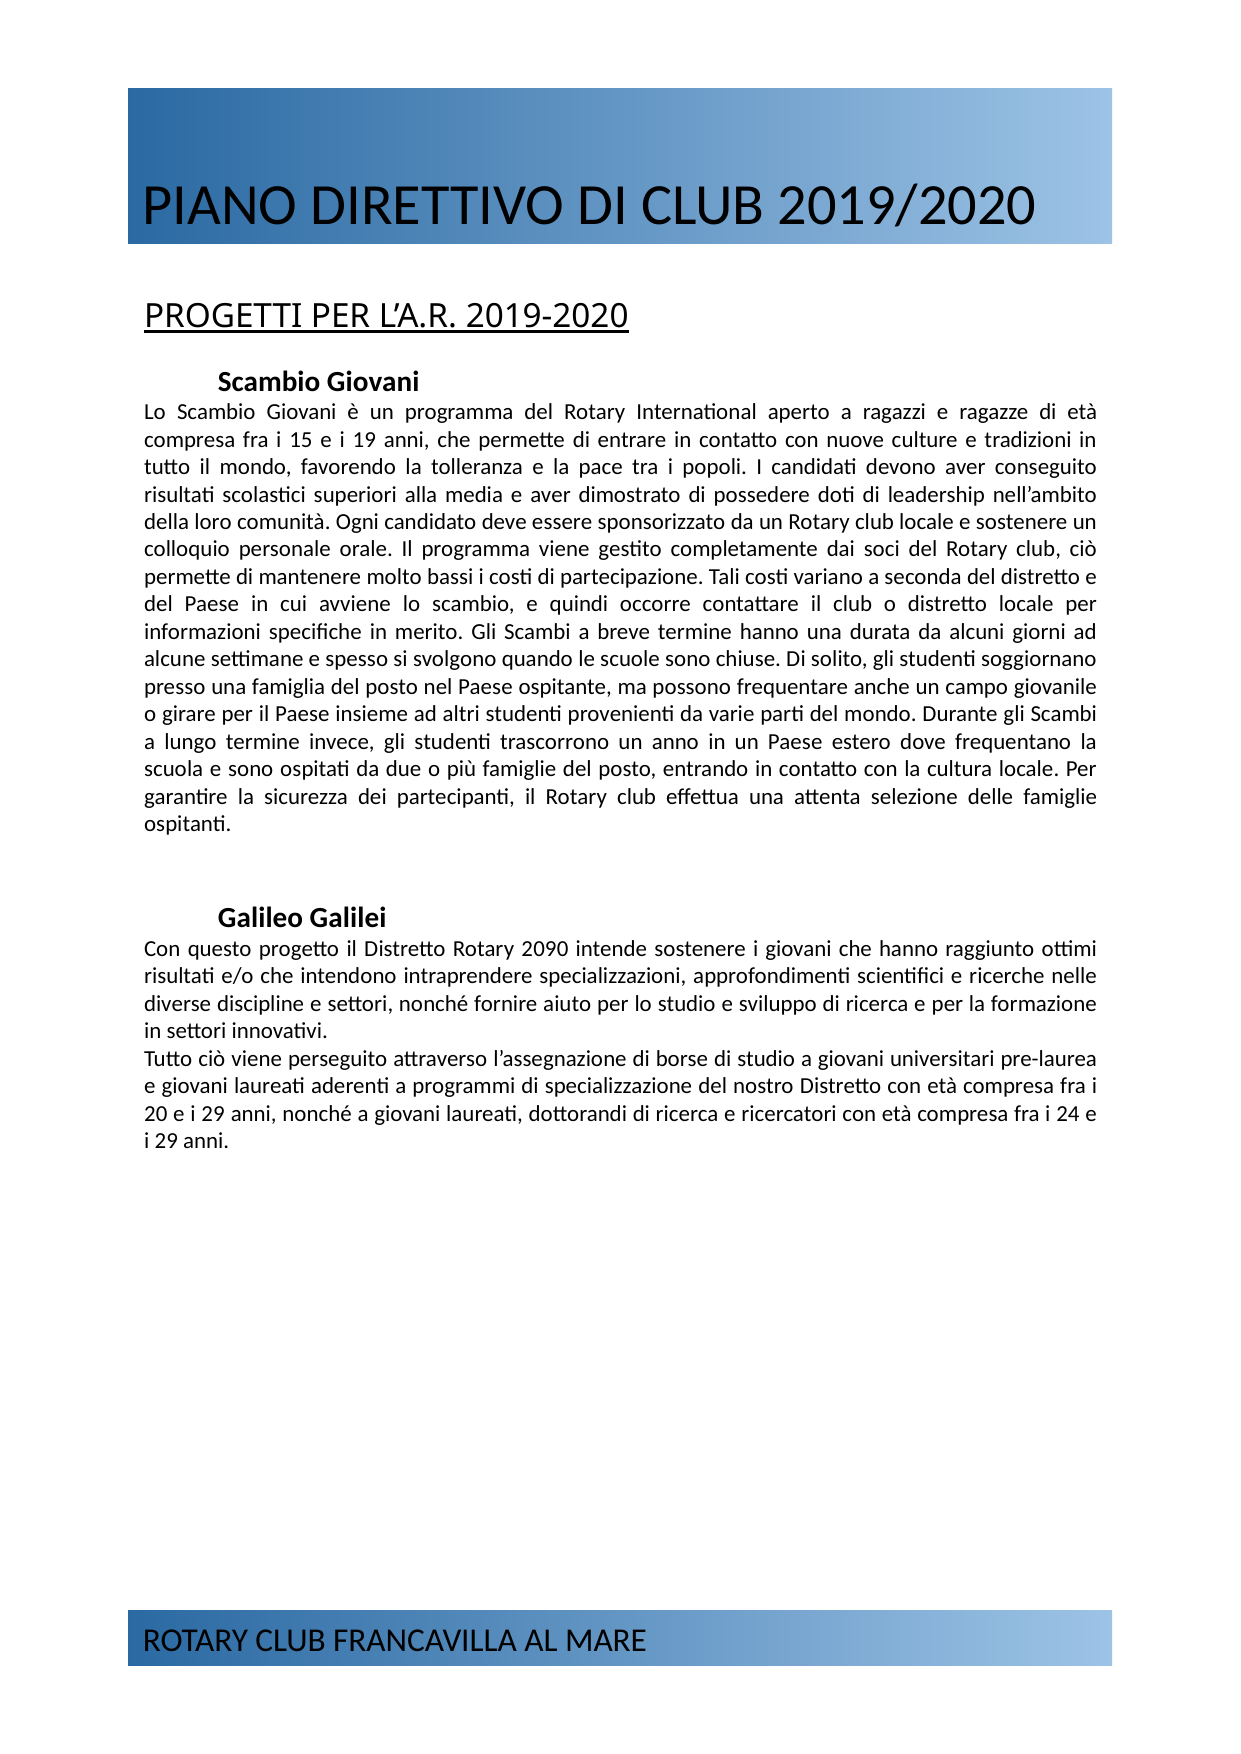

PIANO DIRETTIVO DI CLUB 2019/2020
PROGETTI PER L’A.R. 2019-2020
	Scambio Giovani
Lo Scambio Giovani è un programma del Rotary International aperto a ragazzi e ragazze di età compresa fra i 15 e i 19 anni, che permette di entrare in contatto con nuove culture e tradizioni in tutto il mondo, favorendo la tolleranza e la pace tra i popoli. I candidati devono aver conseguito risultati scolastici superiori alla media e aver dimostrato di possedere doti di leadership nell’ambito della loro comunità. Ogni candidato deve essere sponsorizzato da un Rotary club locale e sostenere un colloquio personale orale. Il programma viene gestito completamente dai soci del Rotary club, ciò permette di mantenere molto bassi i costi di partecipazione. Tali costi variano a seconda del distretto e del Paese in cui avviene lo scambio, e quindi occorre contattare il club o distretto locale per informazioni specifiche in merito. Gli Scambi a breve termine hanno una durata da alcuni giorni ad alcune settimane e spesso si svolgono quando le scuole sono chiuse. Di solito, gli studenti soggiornano presso una famiglia del posto nel Paese ospitante, ma possono frequentare anche un campo giovanile o girare per il Paese insieme ad altri studenti provenienti da varie parti del mondo. Durante gli Scambi a lungo termine invece, gli studenti trascorrono un anno in un Paese estero dove frequentano la scuola e sono ospitati da due o più famiglie del posto, entrando in contatto con la cultura locale. Per garantire la sicurezza dei partecipanti, il Rotary club effettua una attenta selezione delle famiglie ospitanti.
	Galileo Galilei
Con questo progetto il Distretto Rotary 2090 intende sostenere i giovani che hanno raggiunto ottimi risultati e/o che intendono intraprendere specializzazioni, approfondimenti scientifici e ricerche nelle diverse discipline e settori, nonché fornire aiuto per lo studio e sviluppo di ricerca e per la formazione in settori innovativi.
Tutto ciò viene perseguito attraverso l’assegnazione di borse di studio a giovani universitari pre-laurea e giovani laureati aderenti a programmi di specializzazione del nostro Distretto con età compresa fra i 20 e i 29 anni, nonché a giovani laureati, dottorandi di ricerca e ricercatori con età compresa fra i 24 e i 29 anni.
ROTARY CLUB FRANCAVILLA AL MARE